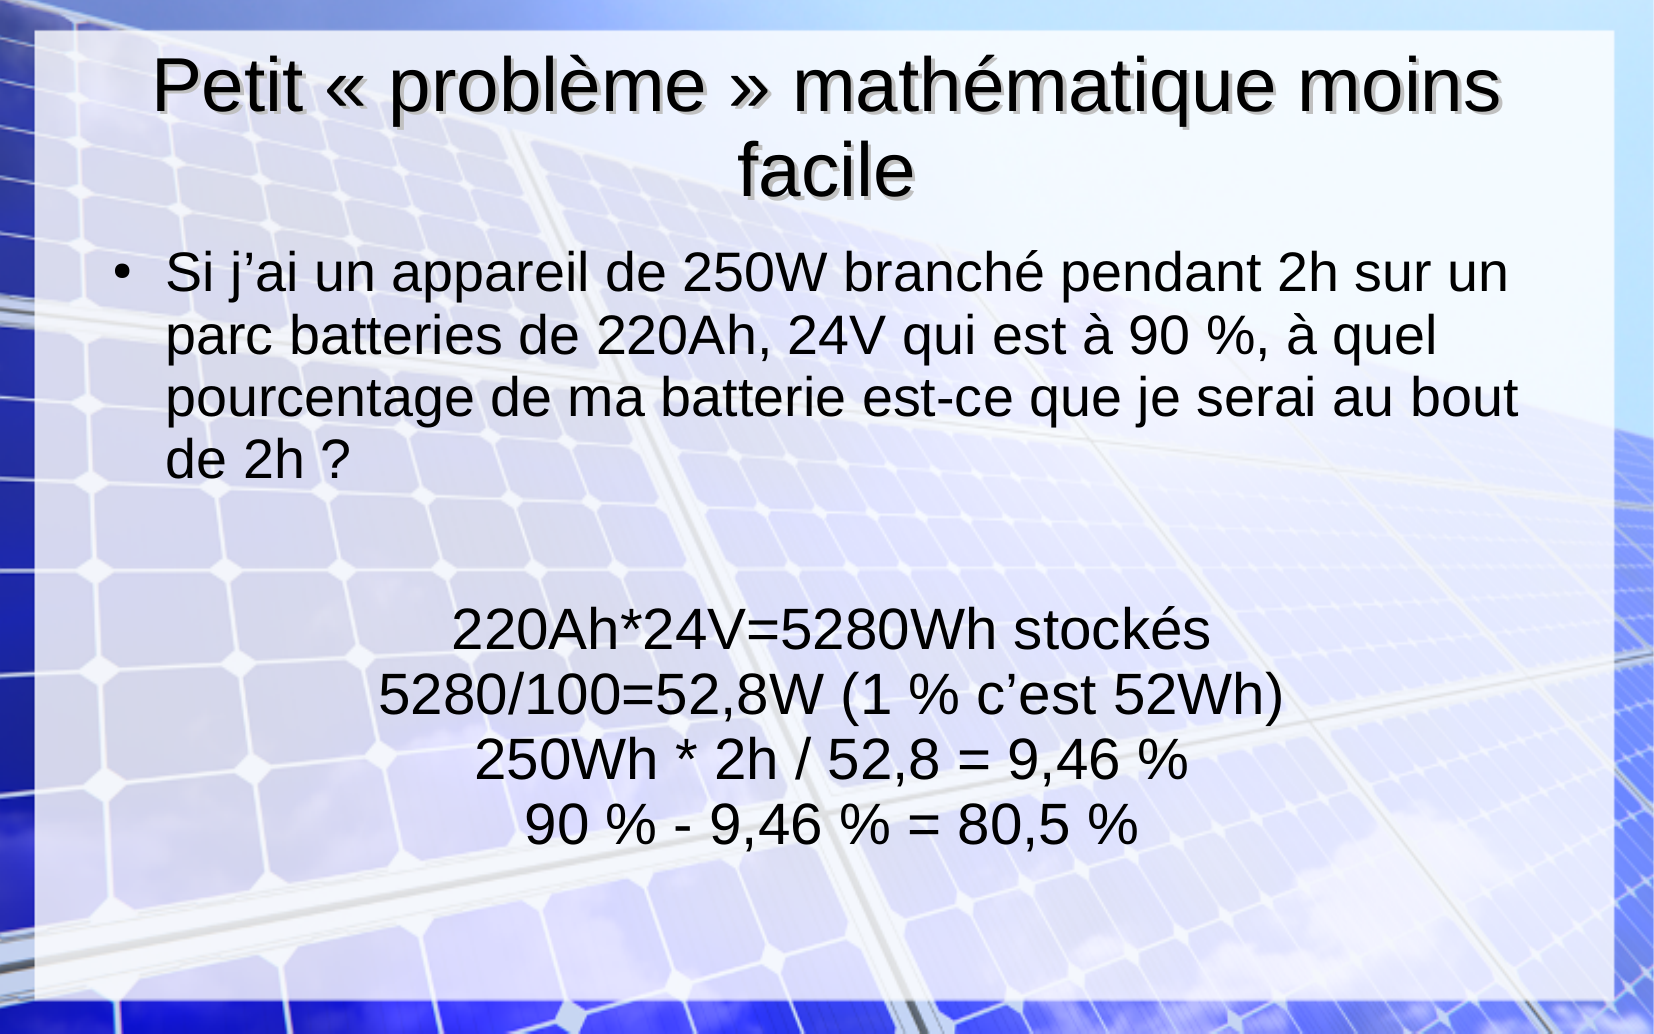

# Petit « problème » mathématique moins facile
Si j’ai un appareil de 250W branché pendant 2h sur un parc batteries de 220Ah, 24V qui est à 90 %, à quel pourcentage de ma batterie est-ce que je serai au bout de 2h ?
220Ah*24V=5280Wh stockés
5280/100=52,8W (1 % c’est 52Wh)
250Wh * 2h / 52,8 = 9,46 %
90 % - 9,46 % = 80,5 %